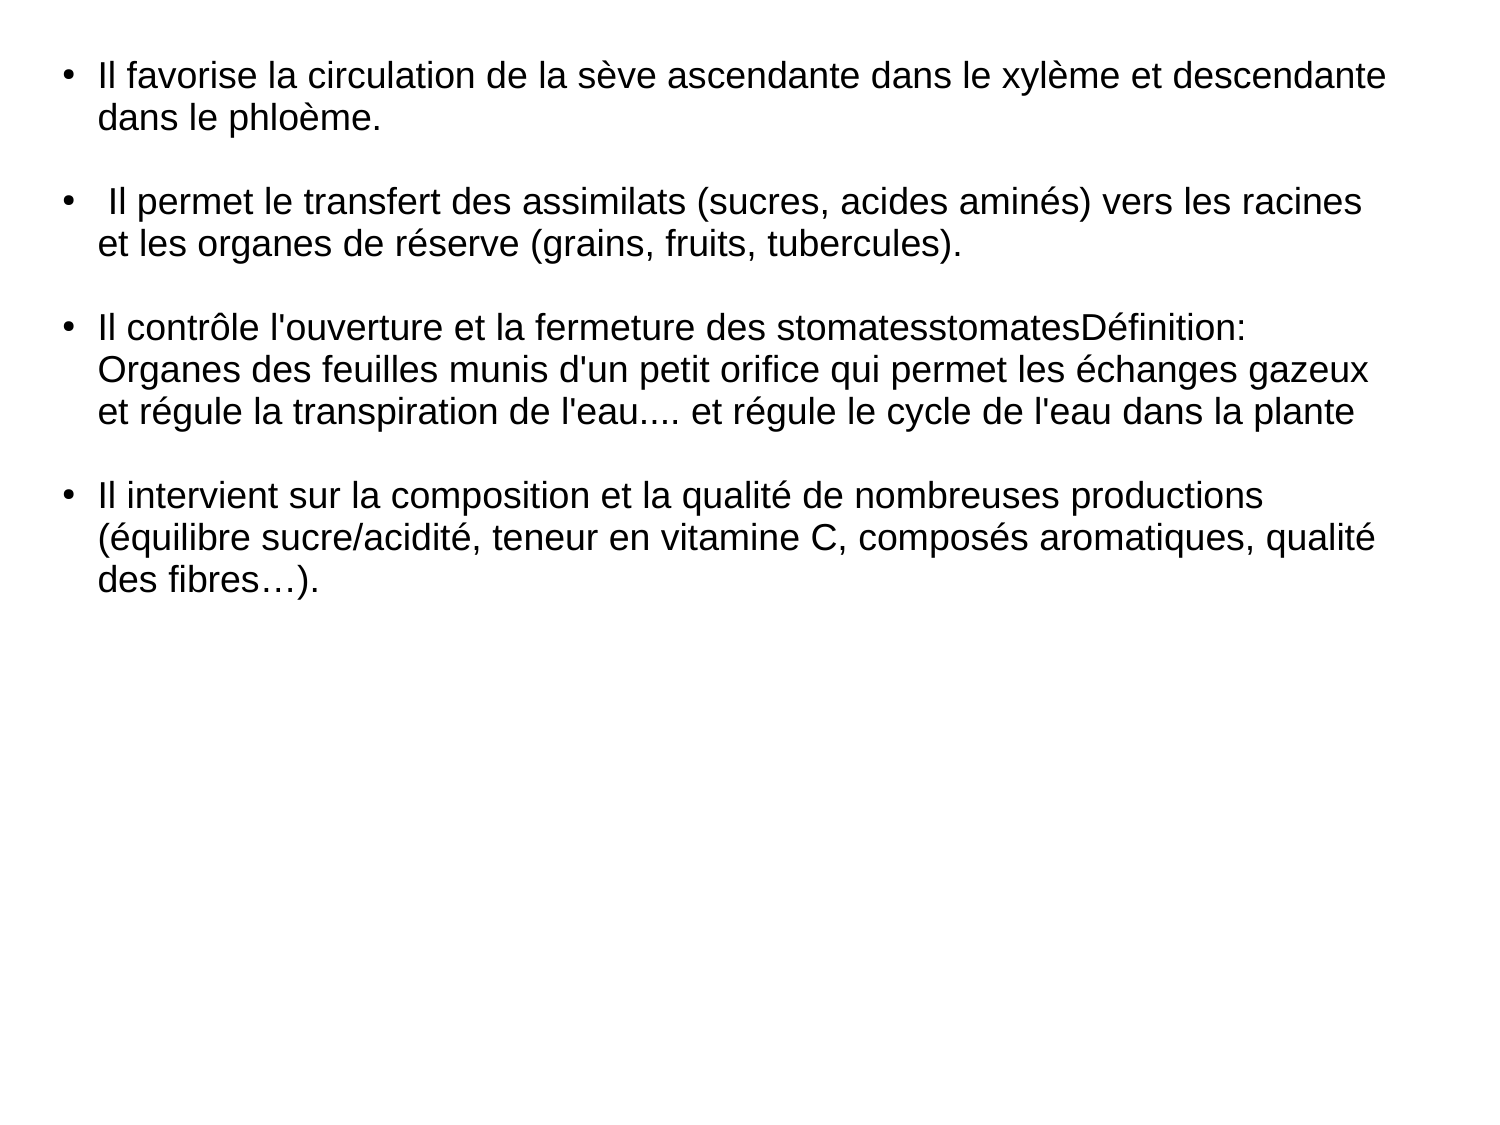

Il favorise la circulation de la sève ascendante dans le xylème et descendante dans le phloème.
 Il permet le transfert des assimilats (sucres, acides aminés) vers les racines et les organes de réserve (grains, fruits, tubercules).
Il contrôle l'ouverture et la fermeture des stomatesstomatesDéfinition: Organes des feuilles munis d'un petit orifice qui permet les échanges gazeux et régule la transpiration de l'eau.... et régule le cycle de l'eau dans la plante
Il intervient sur la composition et la qualité de nombreuses productions (équilibre sucre/acidité, teneur en vitamine C, composés aromatiques, qualité des fibres…).